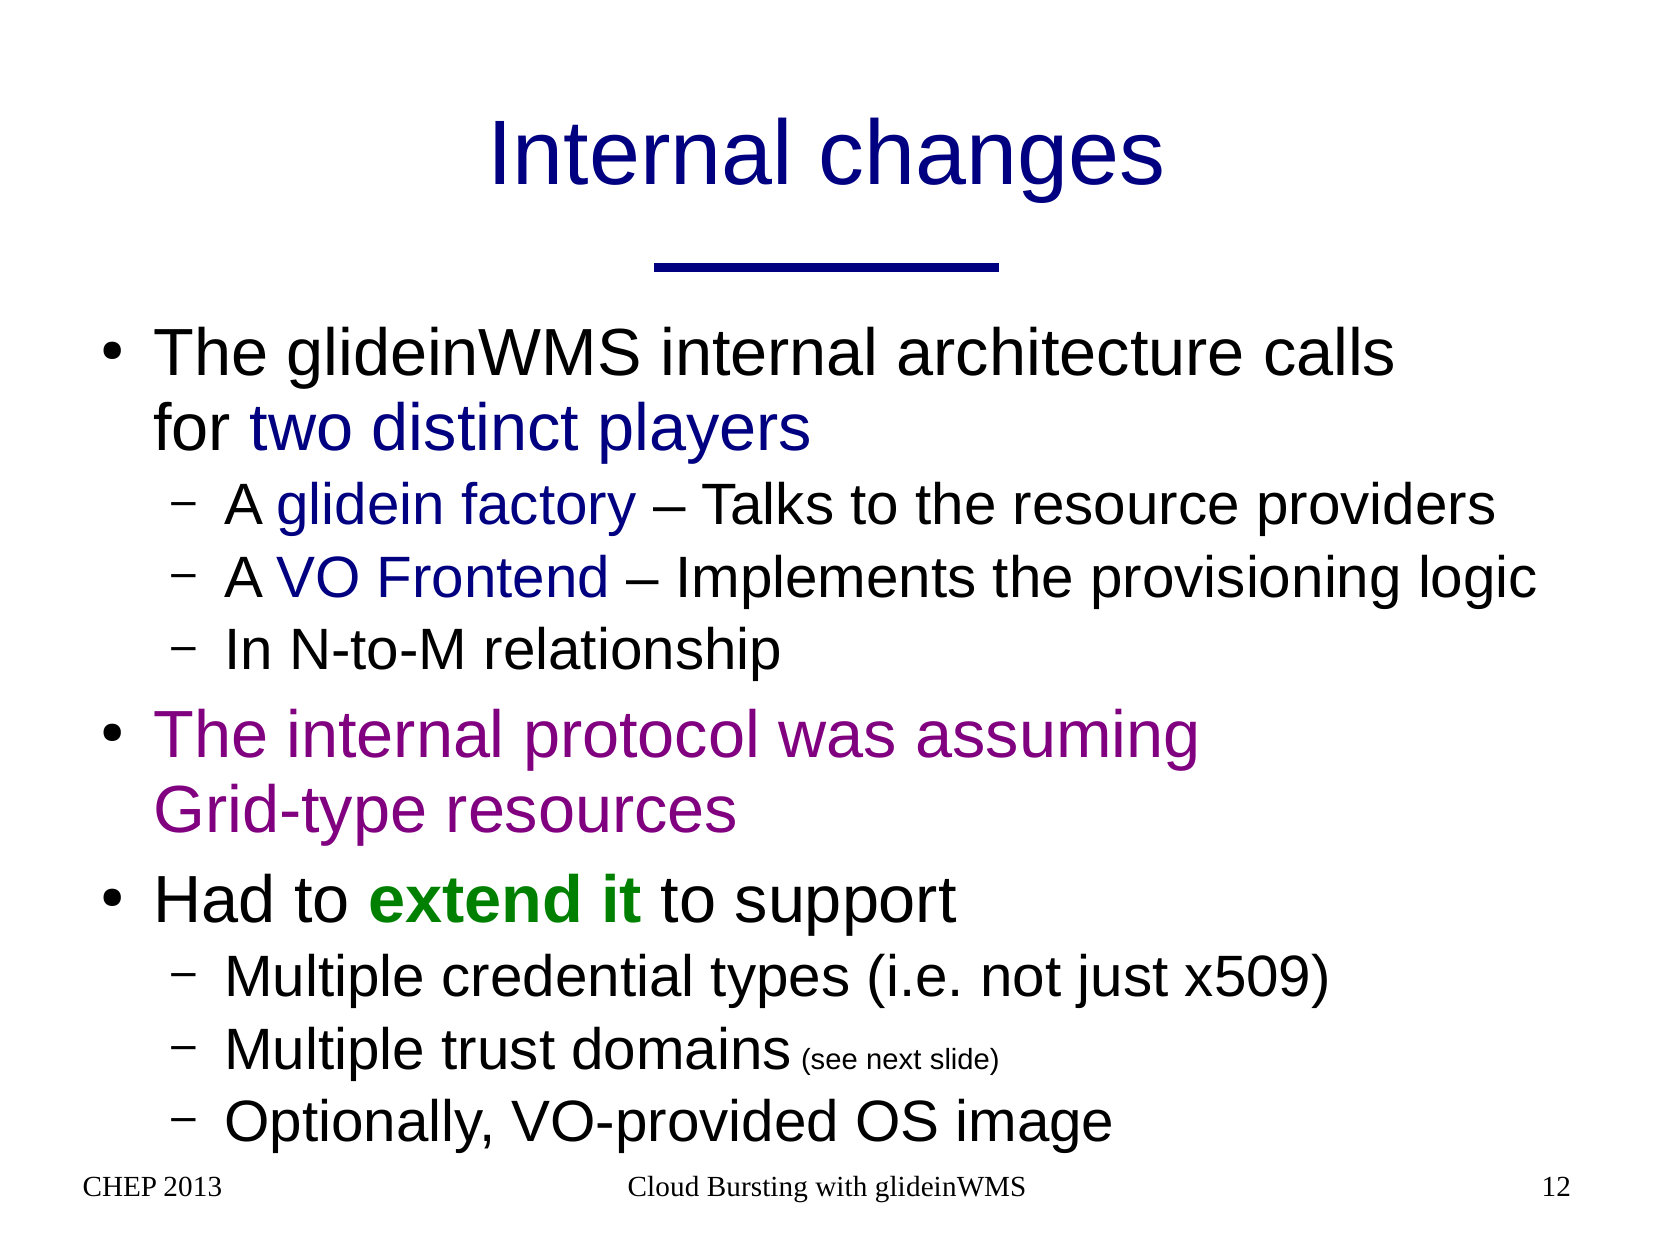

# Internal changes
The glideinWMS internal architecture calls
for two distinct players
A glidein factory – Talks to the resource providers
A VO Frontend – Implements the provisioning logic
In N-to-M relationship
The internal protocol was assuming
Grid-type resources
Had to extend it to support
Multiple credential types (i.e. not just x509)
Multiple trust domains (see next slide)
Optionally, VO-provided OS image
CHEP 2013
Cloud Bursting with glideinWMS
12